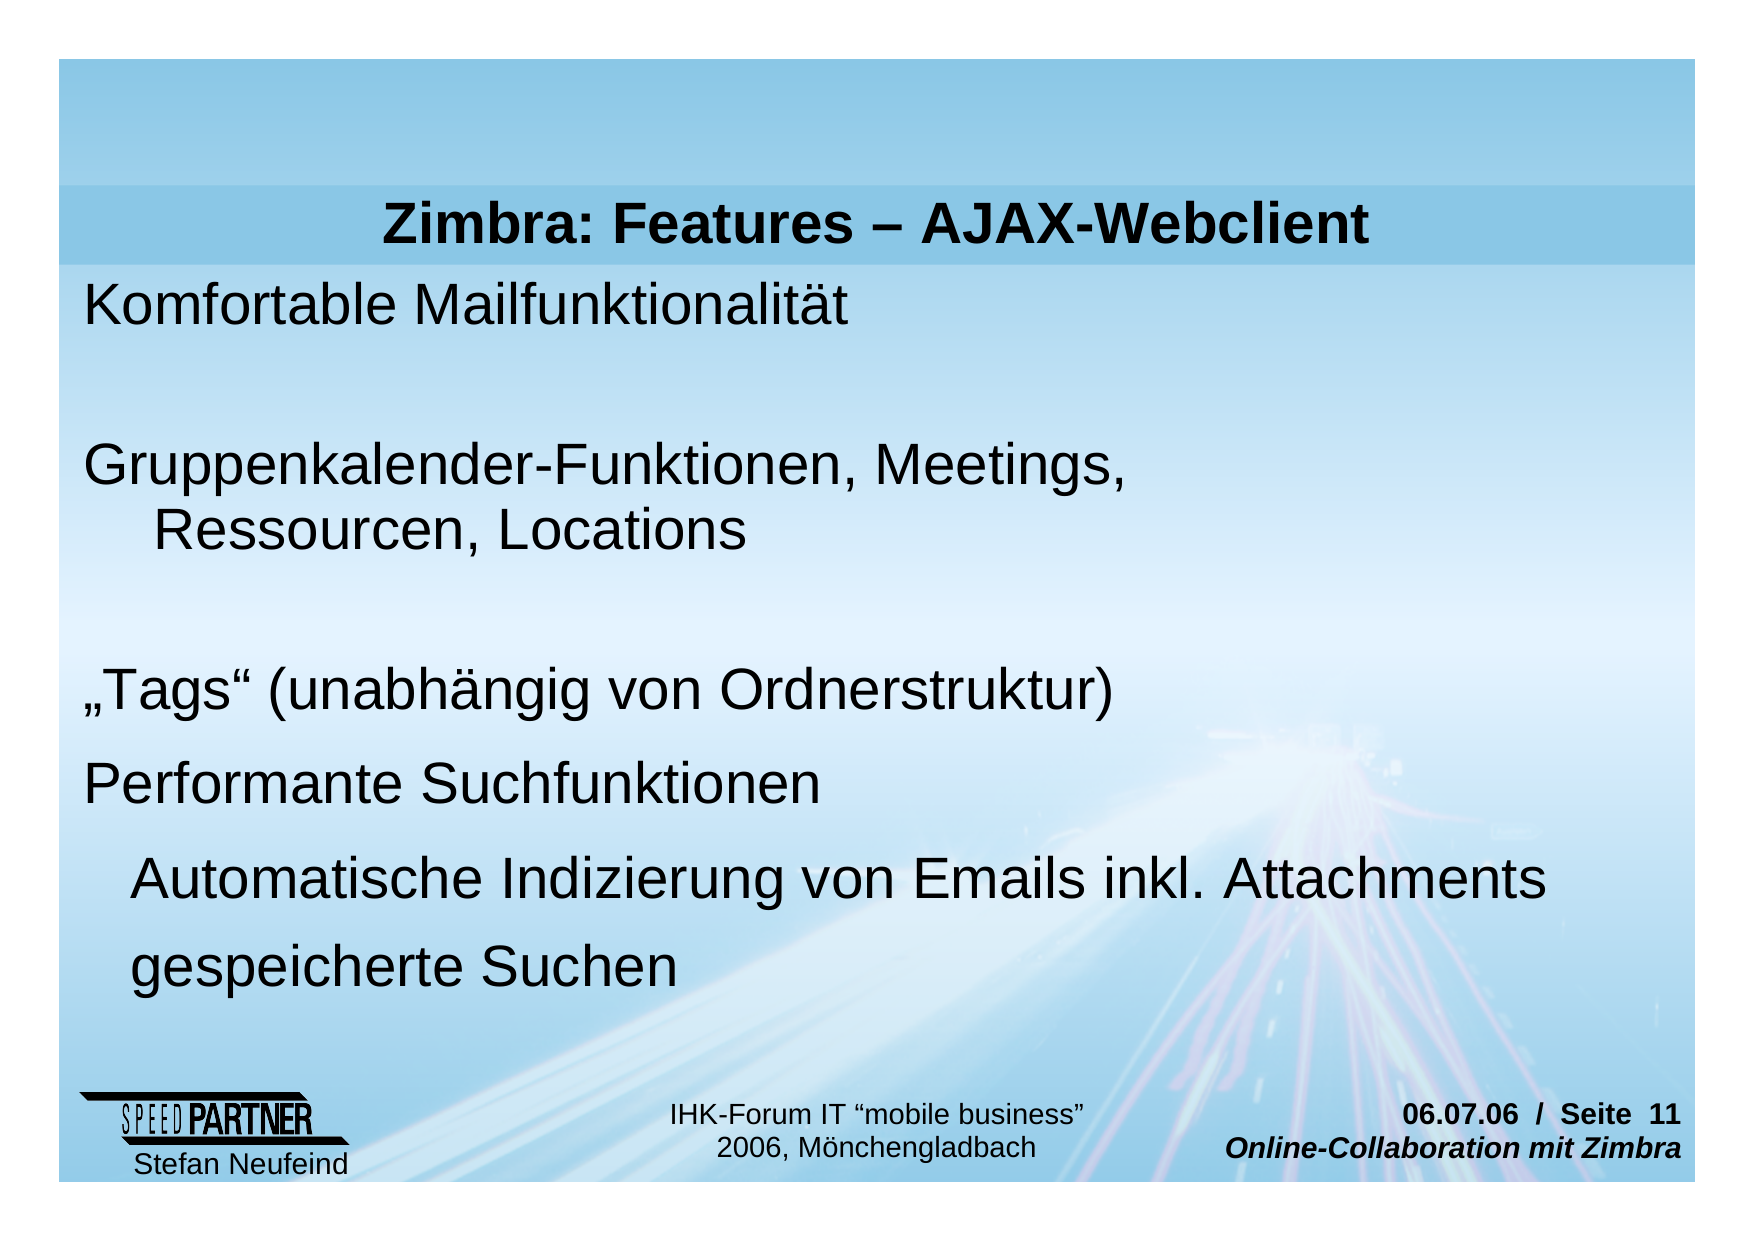

# Zimbra: Features – AJAX-Webclient
Komfortable Mailfunktionalität
Gruppenkalender-Funktionen, Meetings,
Ressourcen, Locations
„Tags“ (unabhängig von Ordnerstruktur)
Performante Suchfunktionen
Automatische Indizierung von Emails inkl. Attachments
gespeicherte Suchen